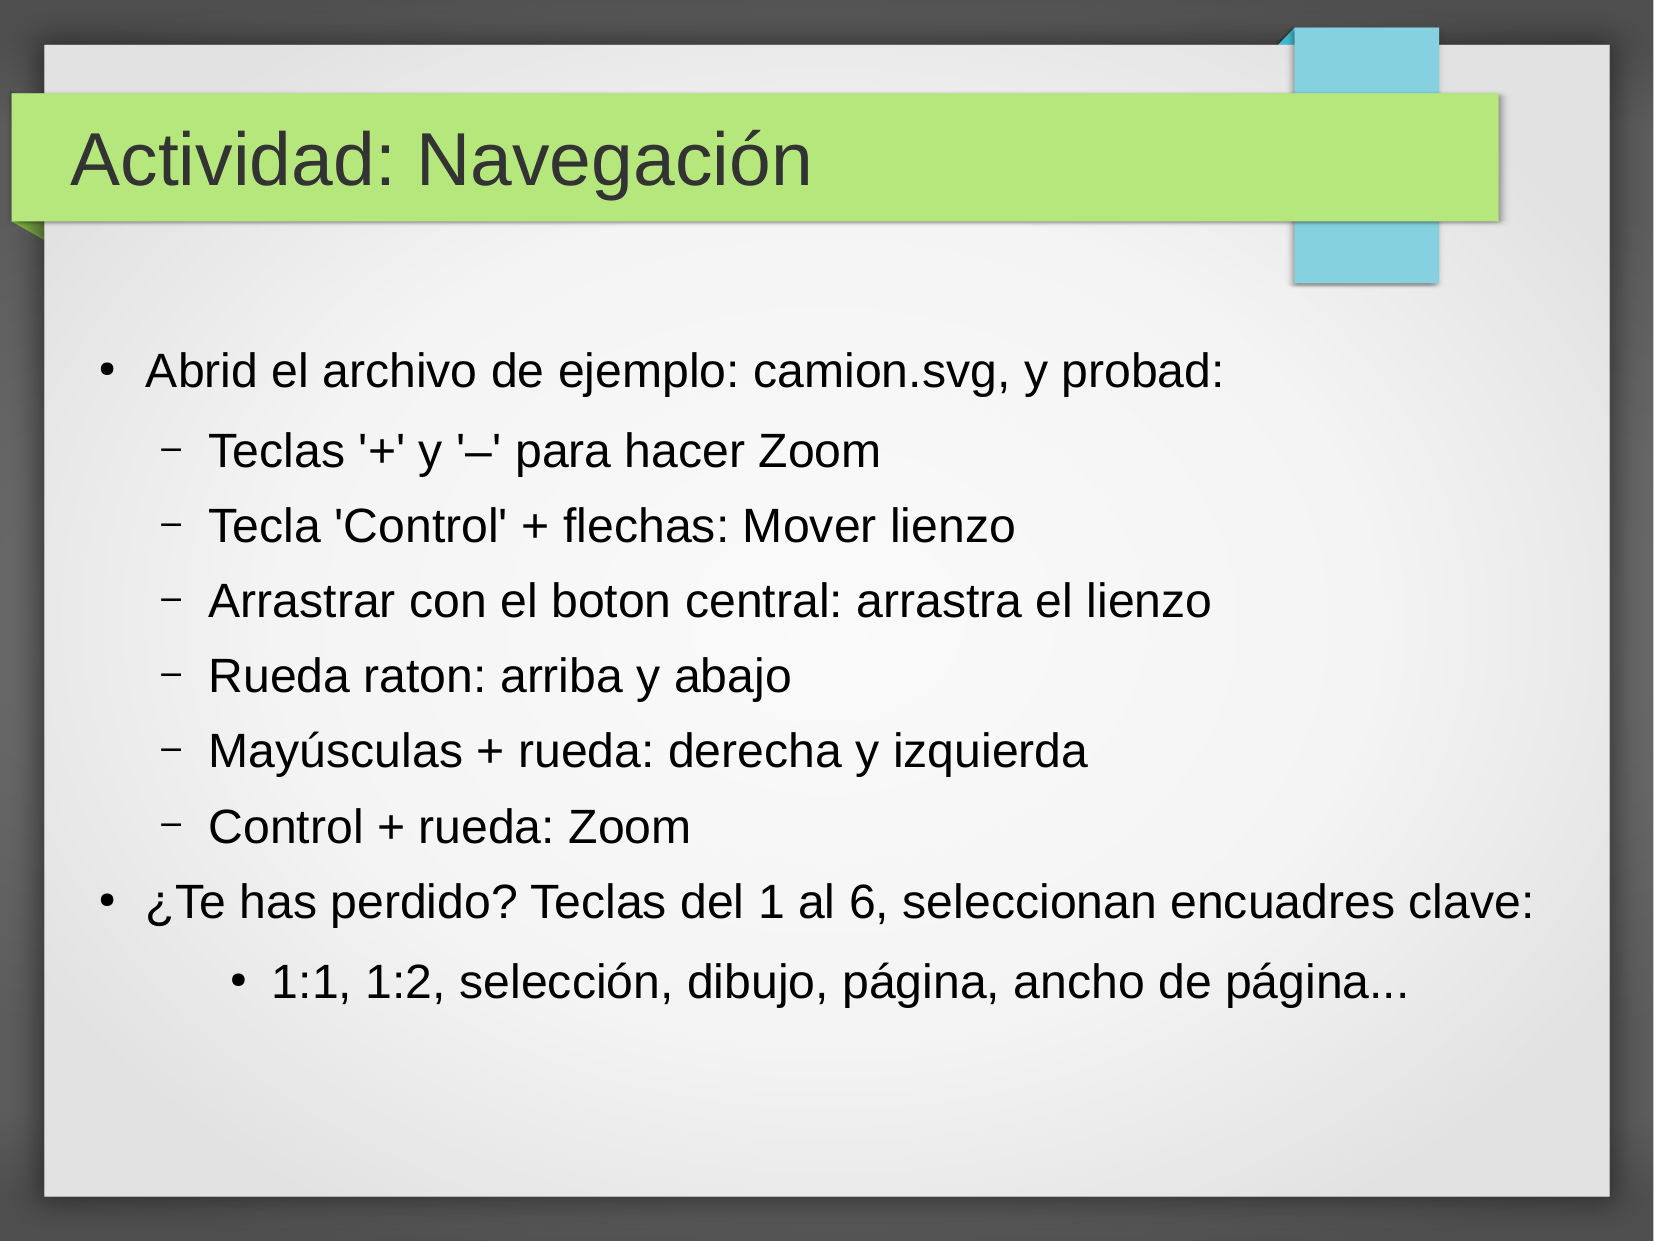

# Actividad: Navegación
Abrid el archivo de ejemplo: camion.svg, y probad:
Teclas '+' y '–' para hacer Zoom
Tecla 'Control' + flechas: Mover lienzo
Arrastrar con el boton central: arrastra el lienzo
Rueda raton: arriba y abajo
Mayúsculas + rueda: derecha y izquierda
Control + rueda: Zoom
¿Te has perdido? Teclas del 1 al 6, seleccionan encuadres clave:
1:1, 1:2, selección, dibujo, página, ancho de página...